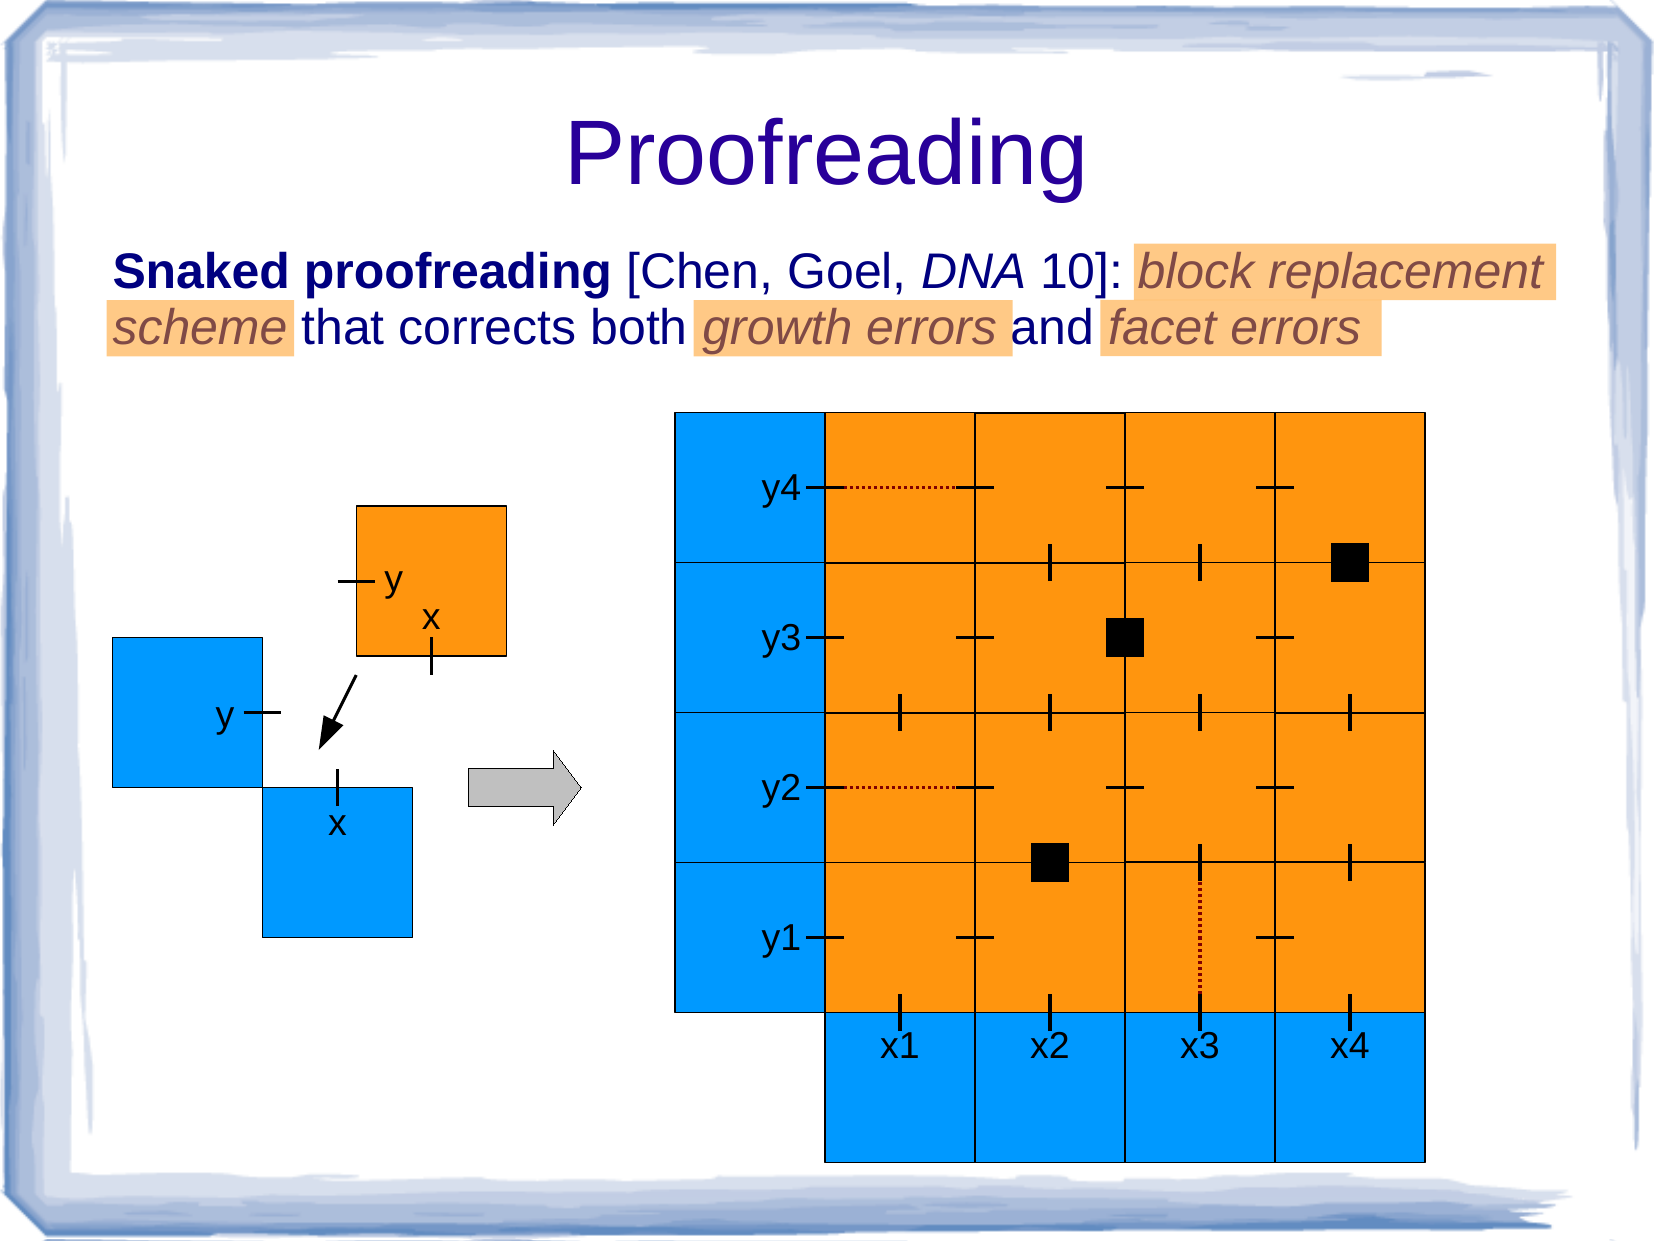

# Proofreading
Snaked proofreading [Chen, Goel, DNA 10]: block replacement scheme that corrects both growth errors and facet errors
 y4
y
 y3
x
y
 y2
x
 y1
x1
x2
x3
x4
W
x3
y1
Z